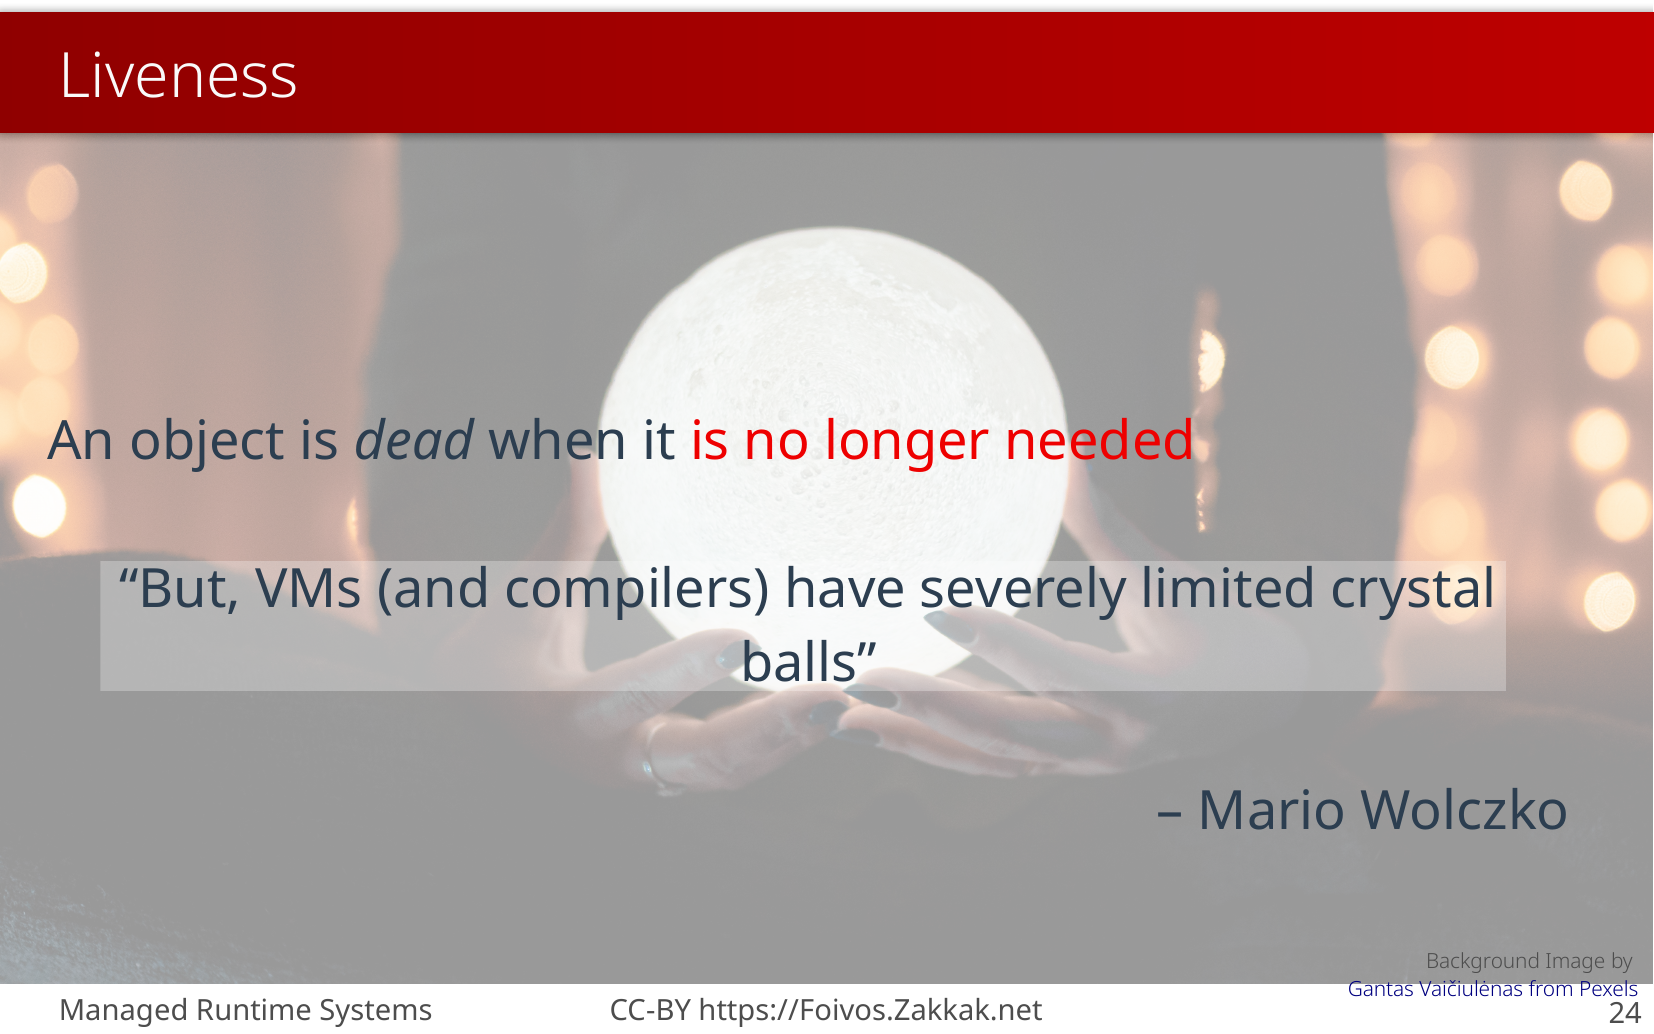

# Liveness
An object is dead when it is no longer needed
“But, VMs (and compilers) have severely limited crystal balls”
– Mario Wolczko
Background Image by Gantas Vaičiulėnas from Pexels
Managed Runtime Systems
CC-BY https://Foivos.Zakkak.net
24